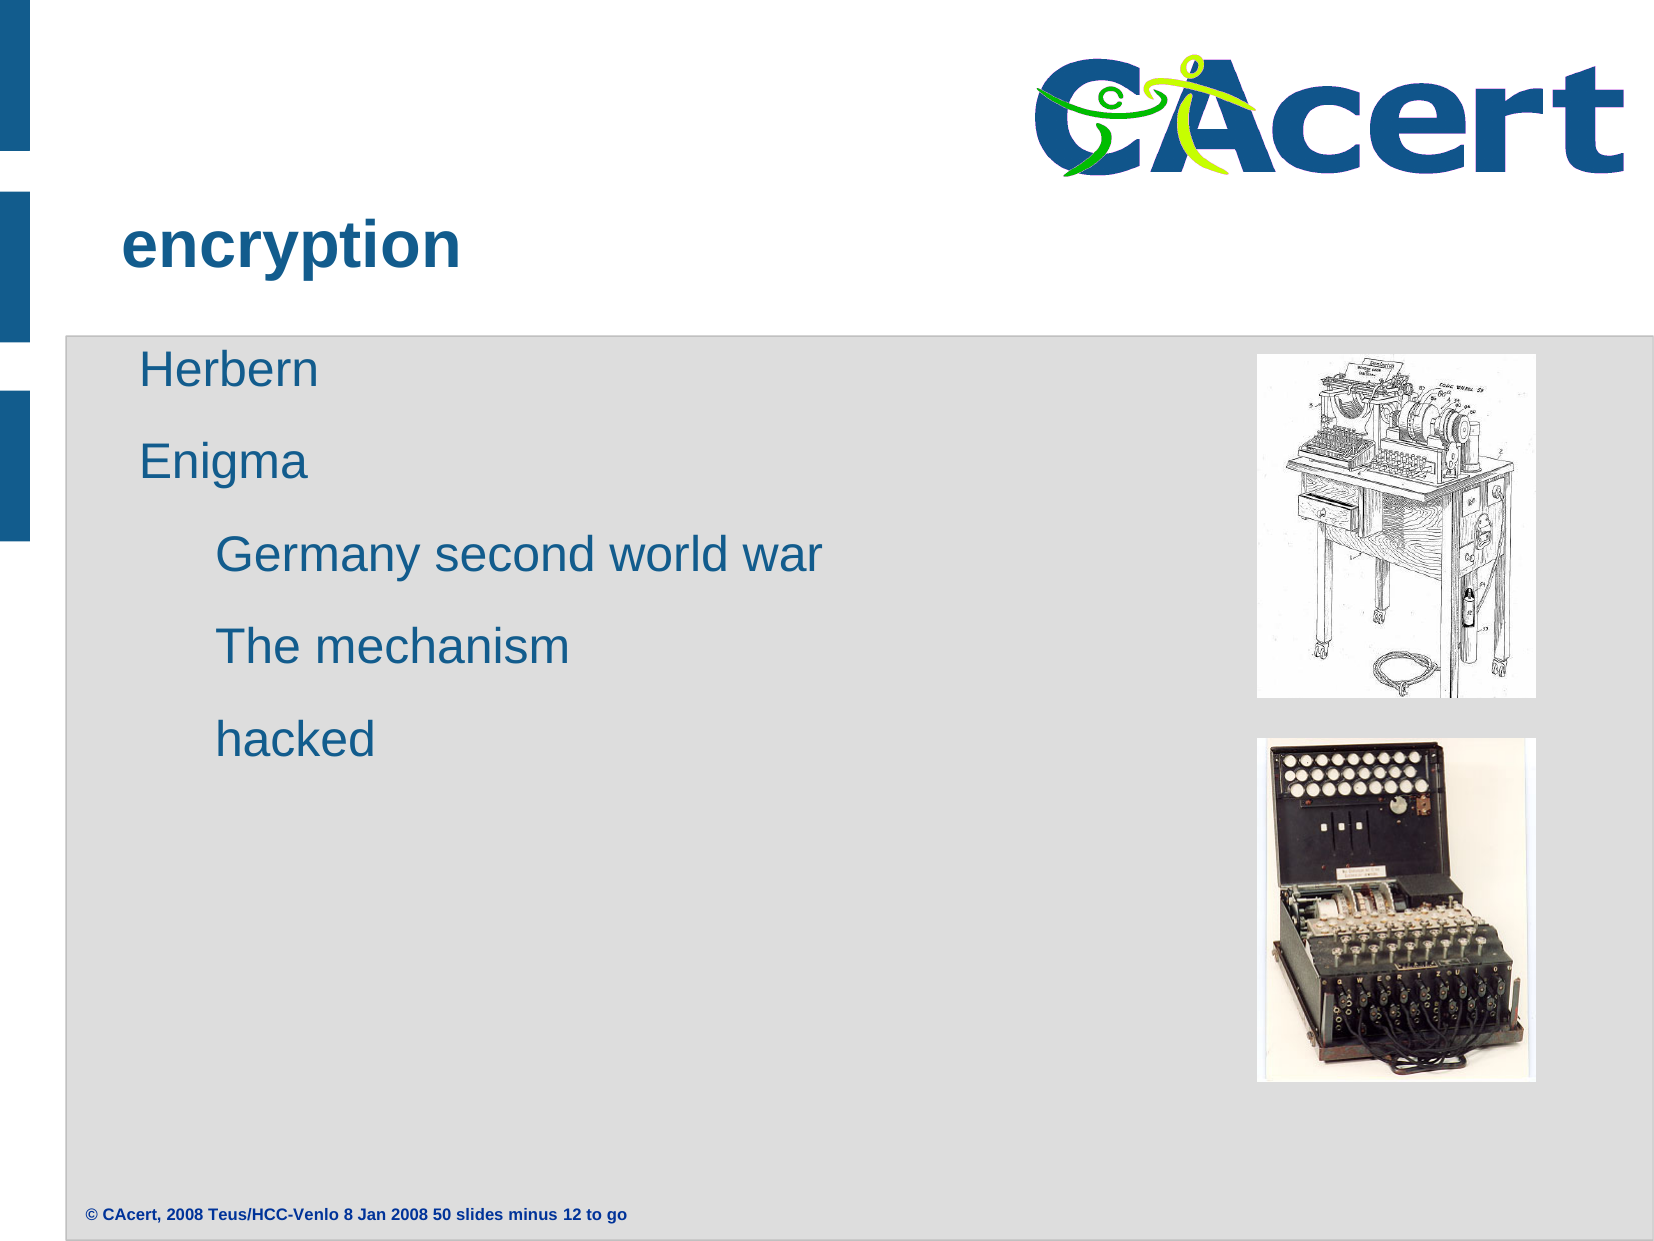

# encryption
Herbern
Enigma
Germany second world war
The mechanism
hacked